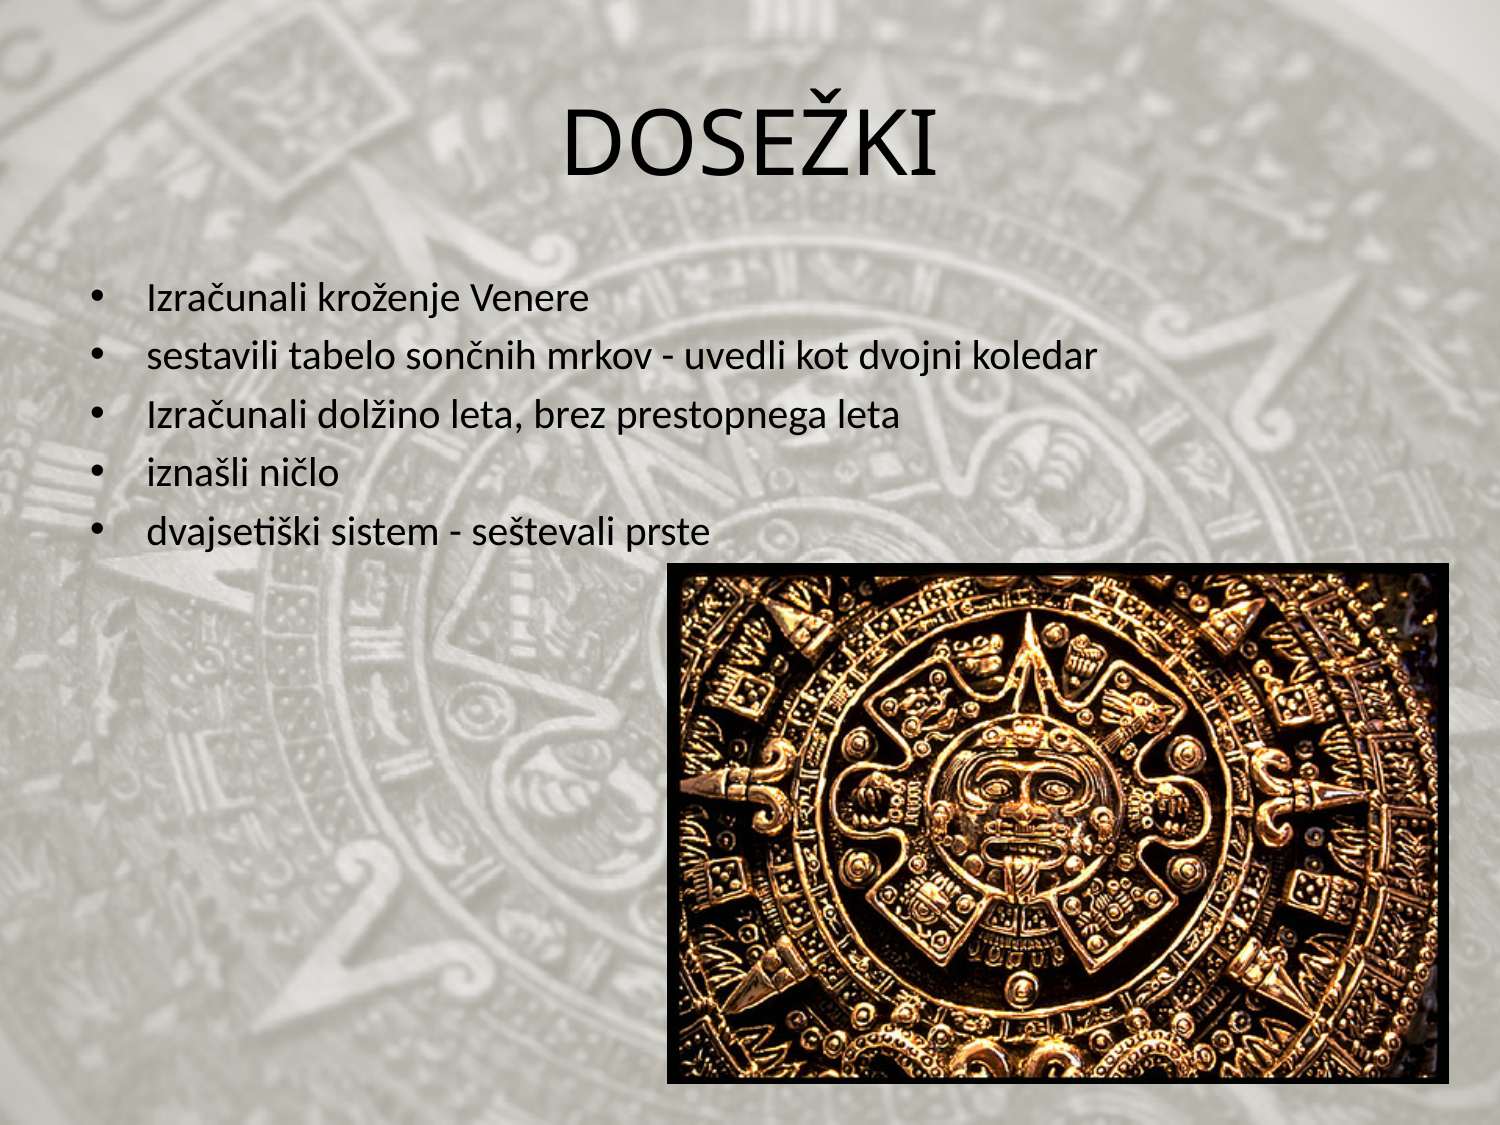

# DOSEŽKI
Izračunali kroženje Venere
sestavili tabelo sončnih mrkov - uvedli kot dvojni koledar
Izračunali dolžino leta, brez prestopnega leta
iznašli ničlo
dvajsetiški sistem - seštevali prste